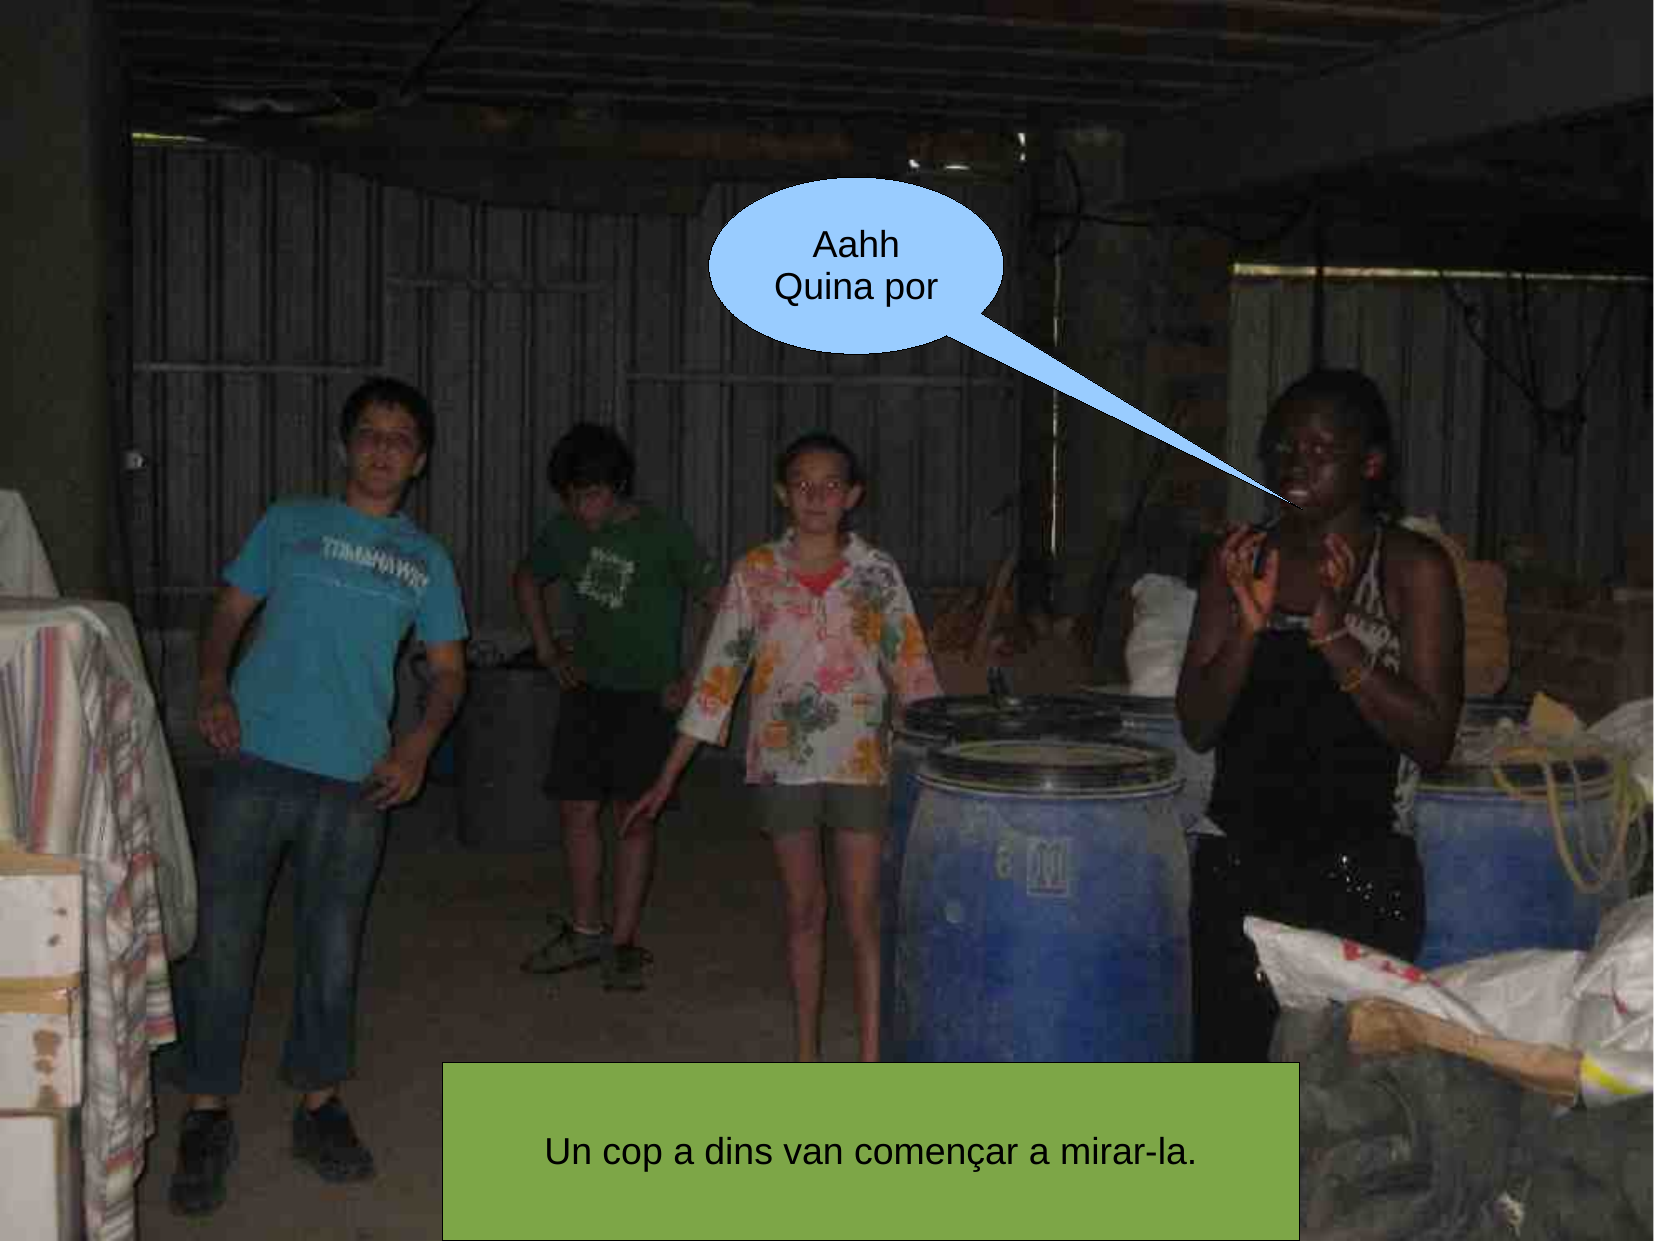

Aahh
Quina por
Un cop a dins van començar a mirar-la.